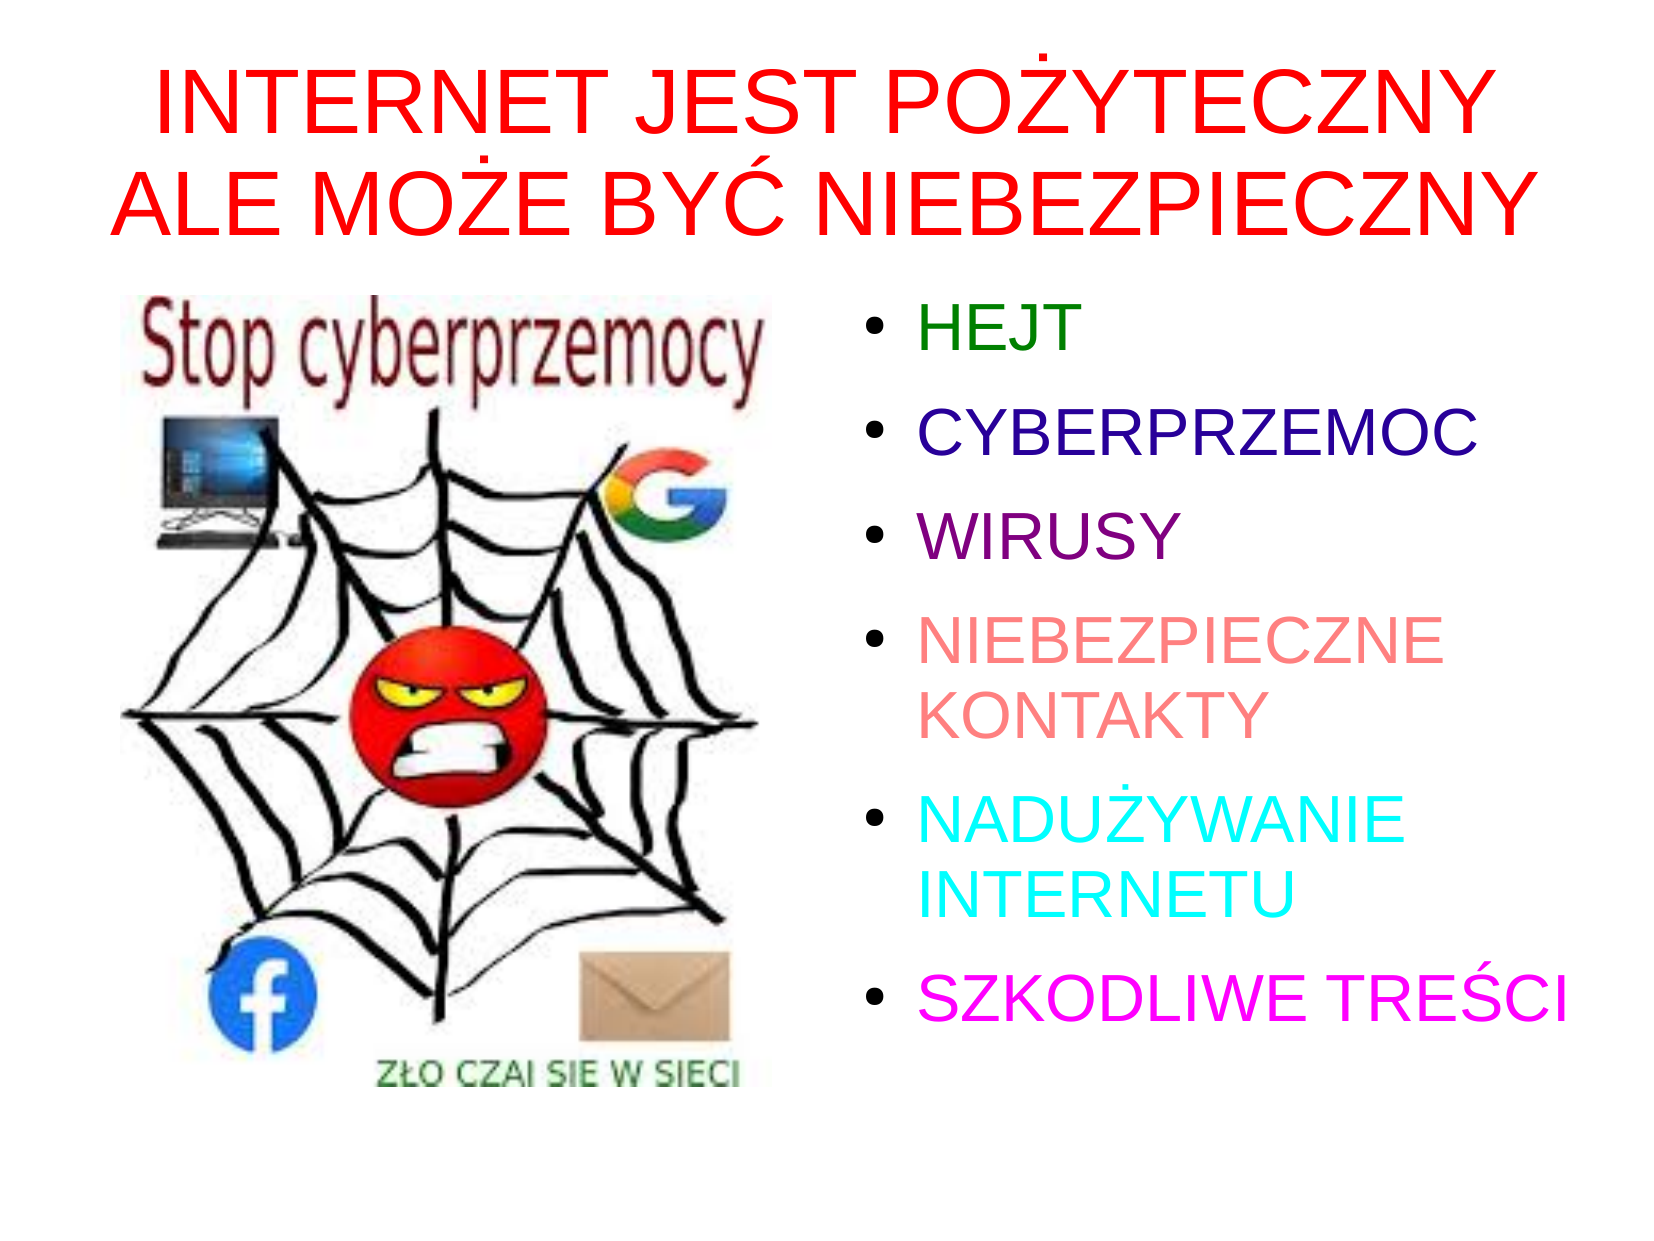

# INTERNET JEST POŻYTECZNY ALE MOŻE BYĆ NIEBEZPIECZNY
HEJT
CYBERPRZEMOC
WIRUSY
NIEBEZPIECZNE KONTAKTY
NADUŻYWANIE INTERNETU
SZKODLIWE TREŚCI